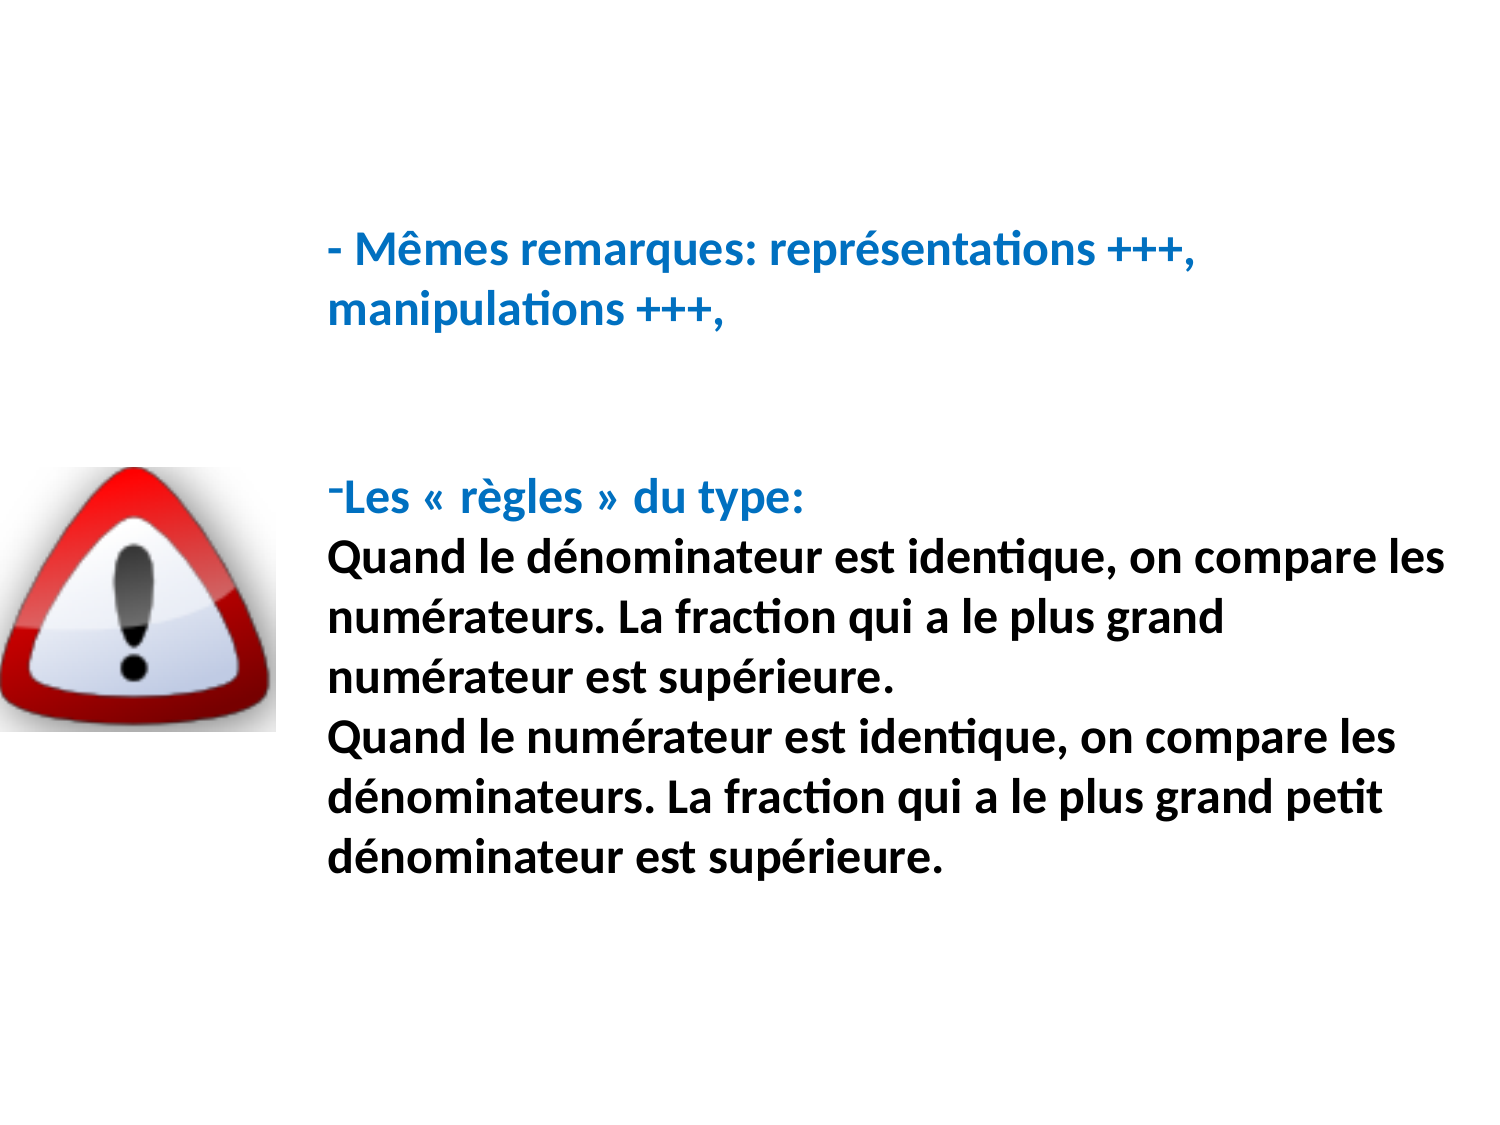

- Mêmes remarques: représentations +++, manipulations +++,
Les « règles » du type:
Quand le dénominateur est identique, on compare les numérateurs. La fraction qui a le plus grand numérateur est supérieure.
Quand le numérateur est identique, on compare les dénominateurs. La fraction qui a le plus grand petit dénominateur est supérieure.